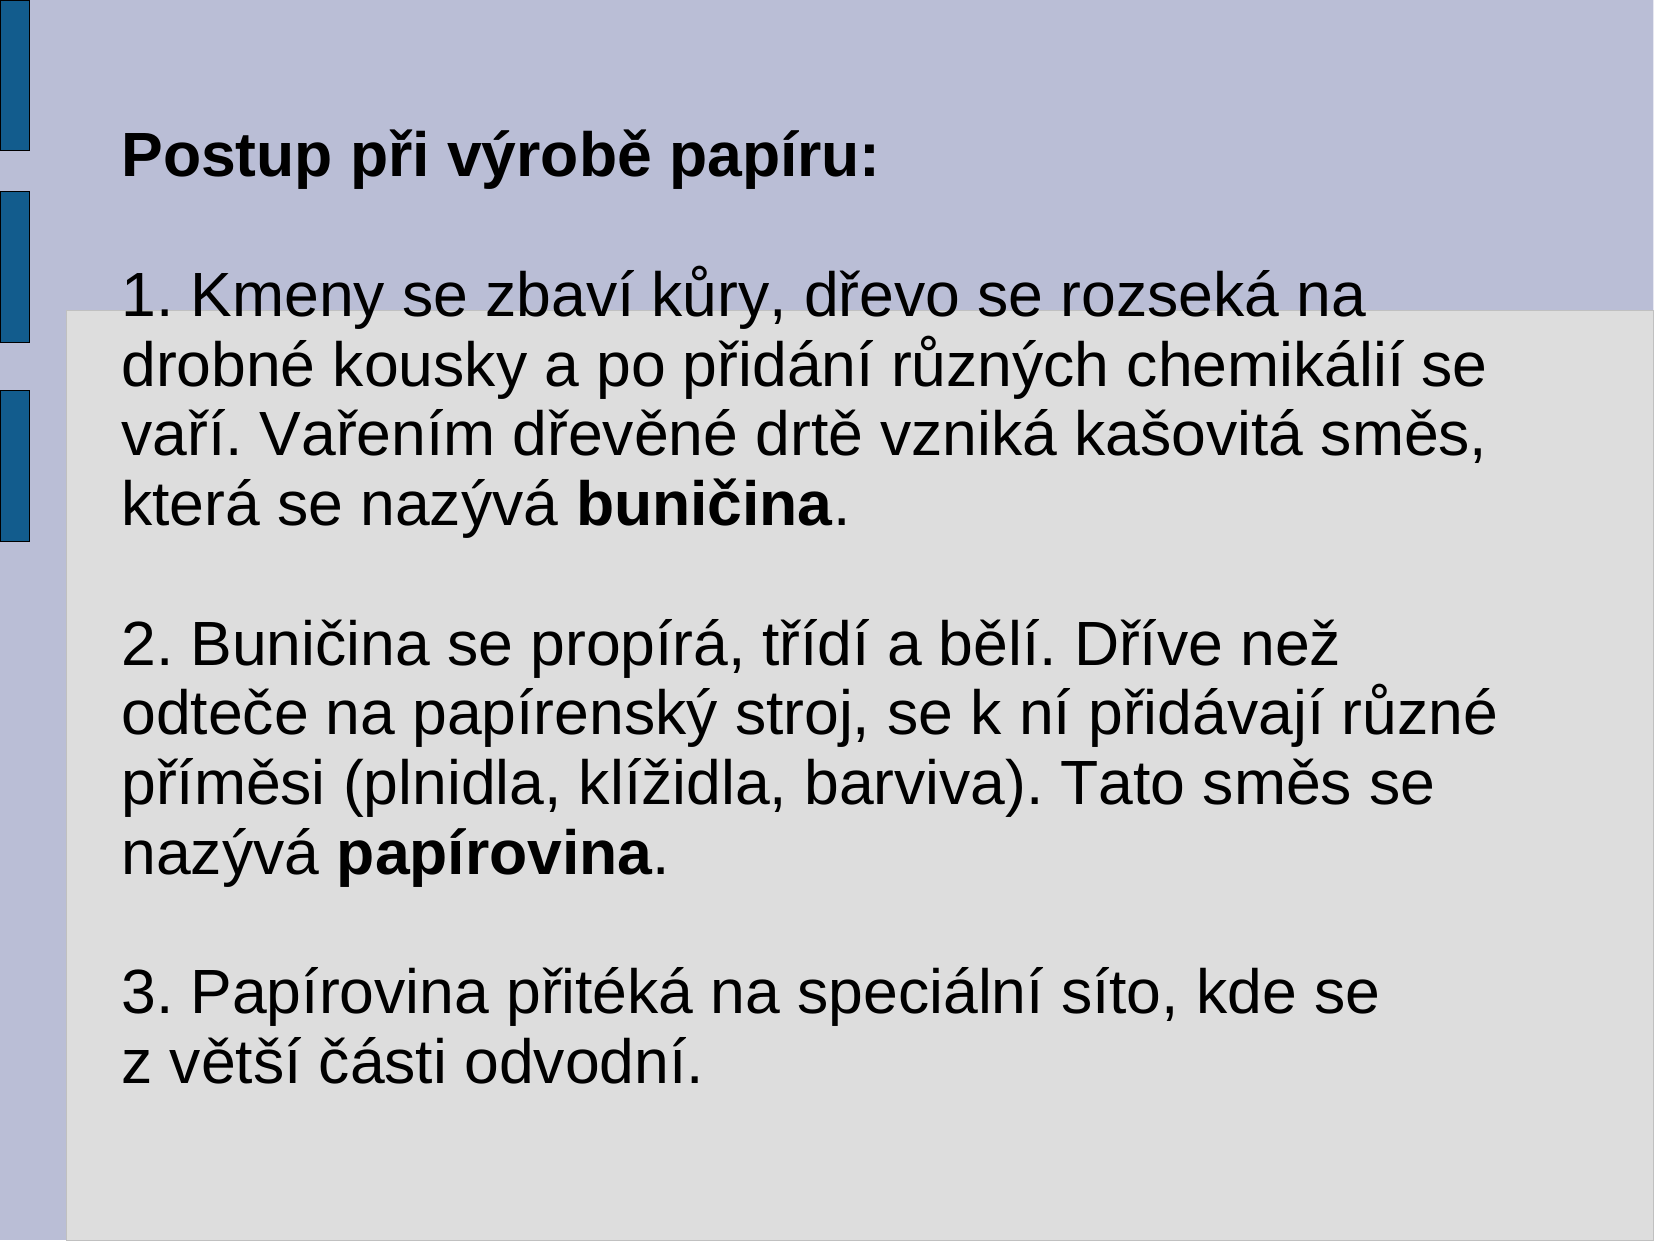

# Postup při výrobě papíru:
1. Kmeny se zbaví kůry, dřevo se rozseká na drobné kousky a po přidání různých chemikálií se vaří. Vařením dřevěné drtě vzniká kašovitá směs, která se nazývá buničina.
2. Buničina se propírá, třídí a bělí. Dříve než odteče na papírenský stroj, se k ní přidávají různé příměsi (plnidla, klížidla, barviva). Tato směs se nazývá papírovina.
3. Papírovina přitéká na speciální síto, kde se
z větší části odvodní.